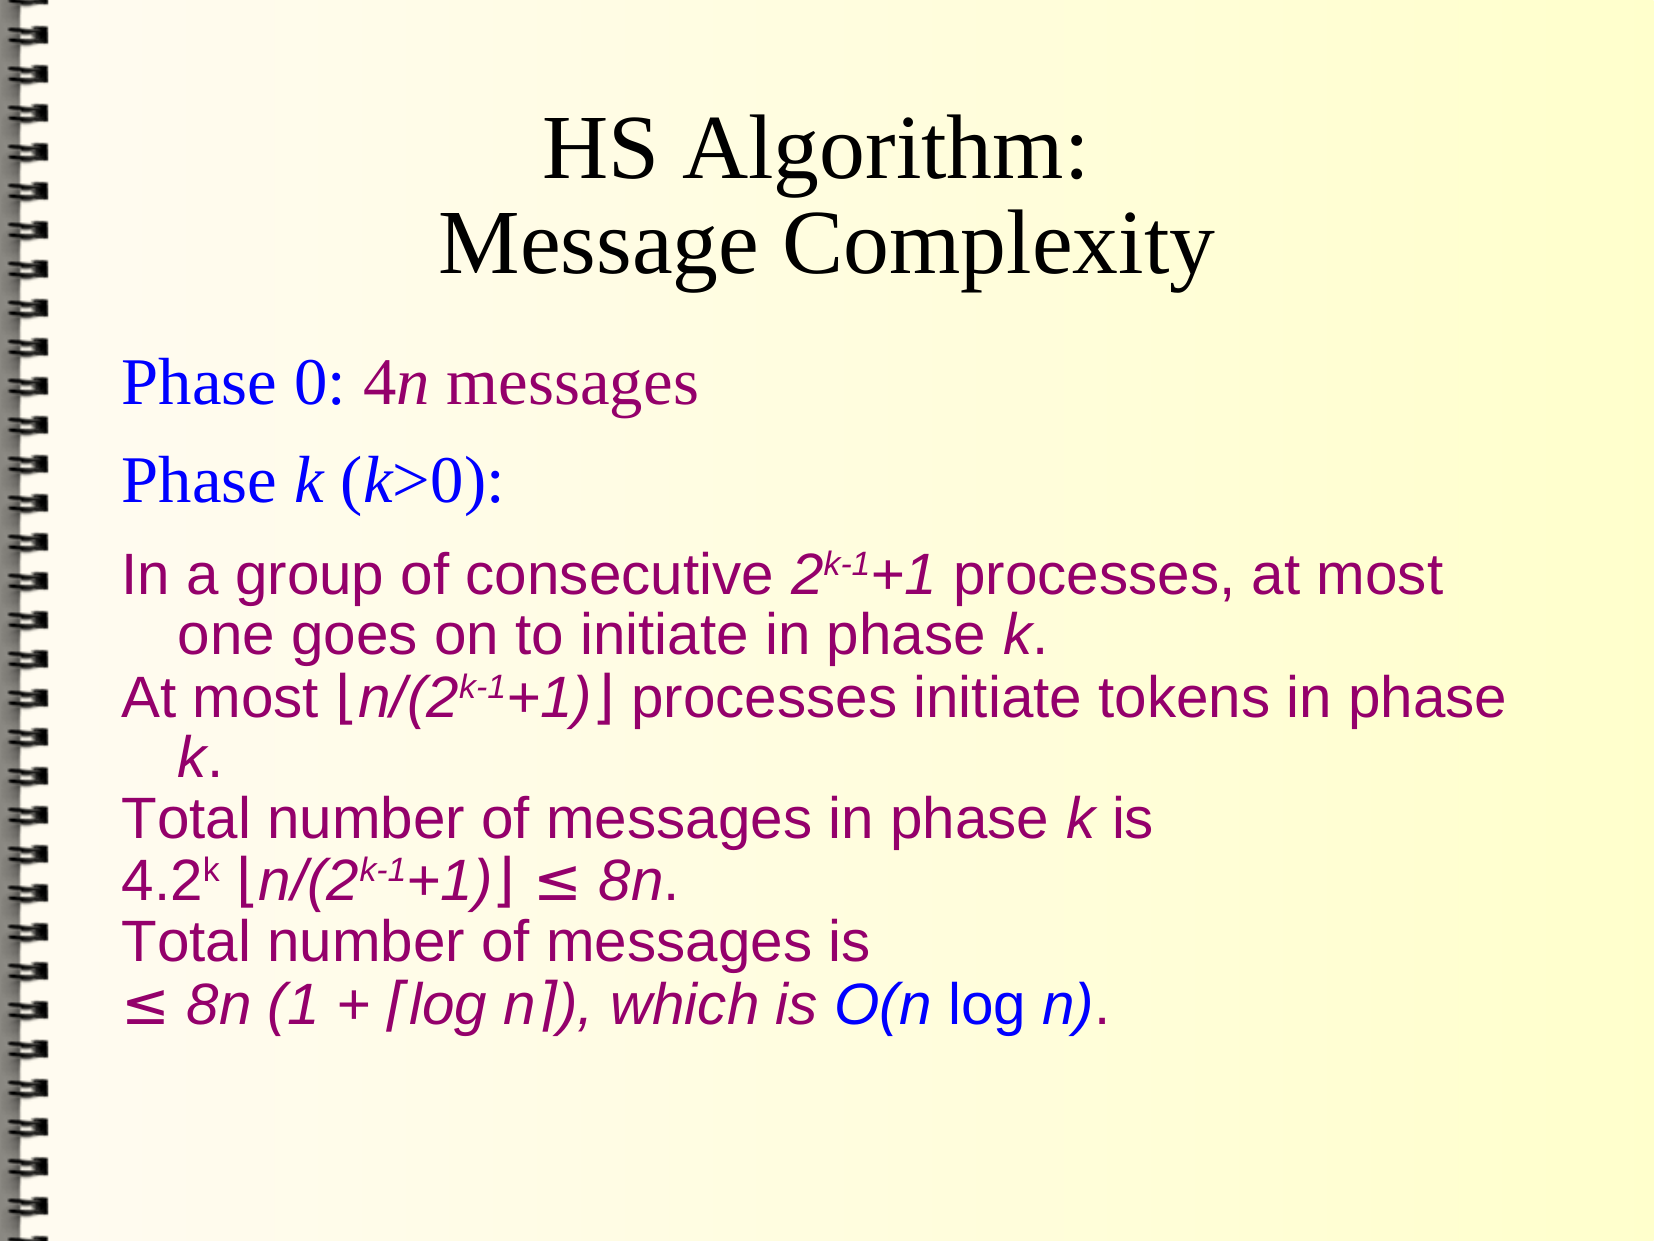

# HS Algorithm: Message Complexity
Phase 0: 4n messages
Phase k (k>0):
In a group of consecutive 2k-1+1 processes, at most one goes on to initiate in phase k.
At most ⌊n/(2k-1+1)⌋ processes initiate tokens in phase k.
Total number of messages in phase k is
4.2k ⌊n/(2k-1+1)⌋ ≤ 8n.
Total number of messages is
≤ 8n (1 + ⌈log n⌉), which is O(n log n).